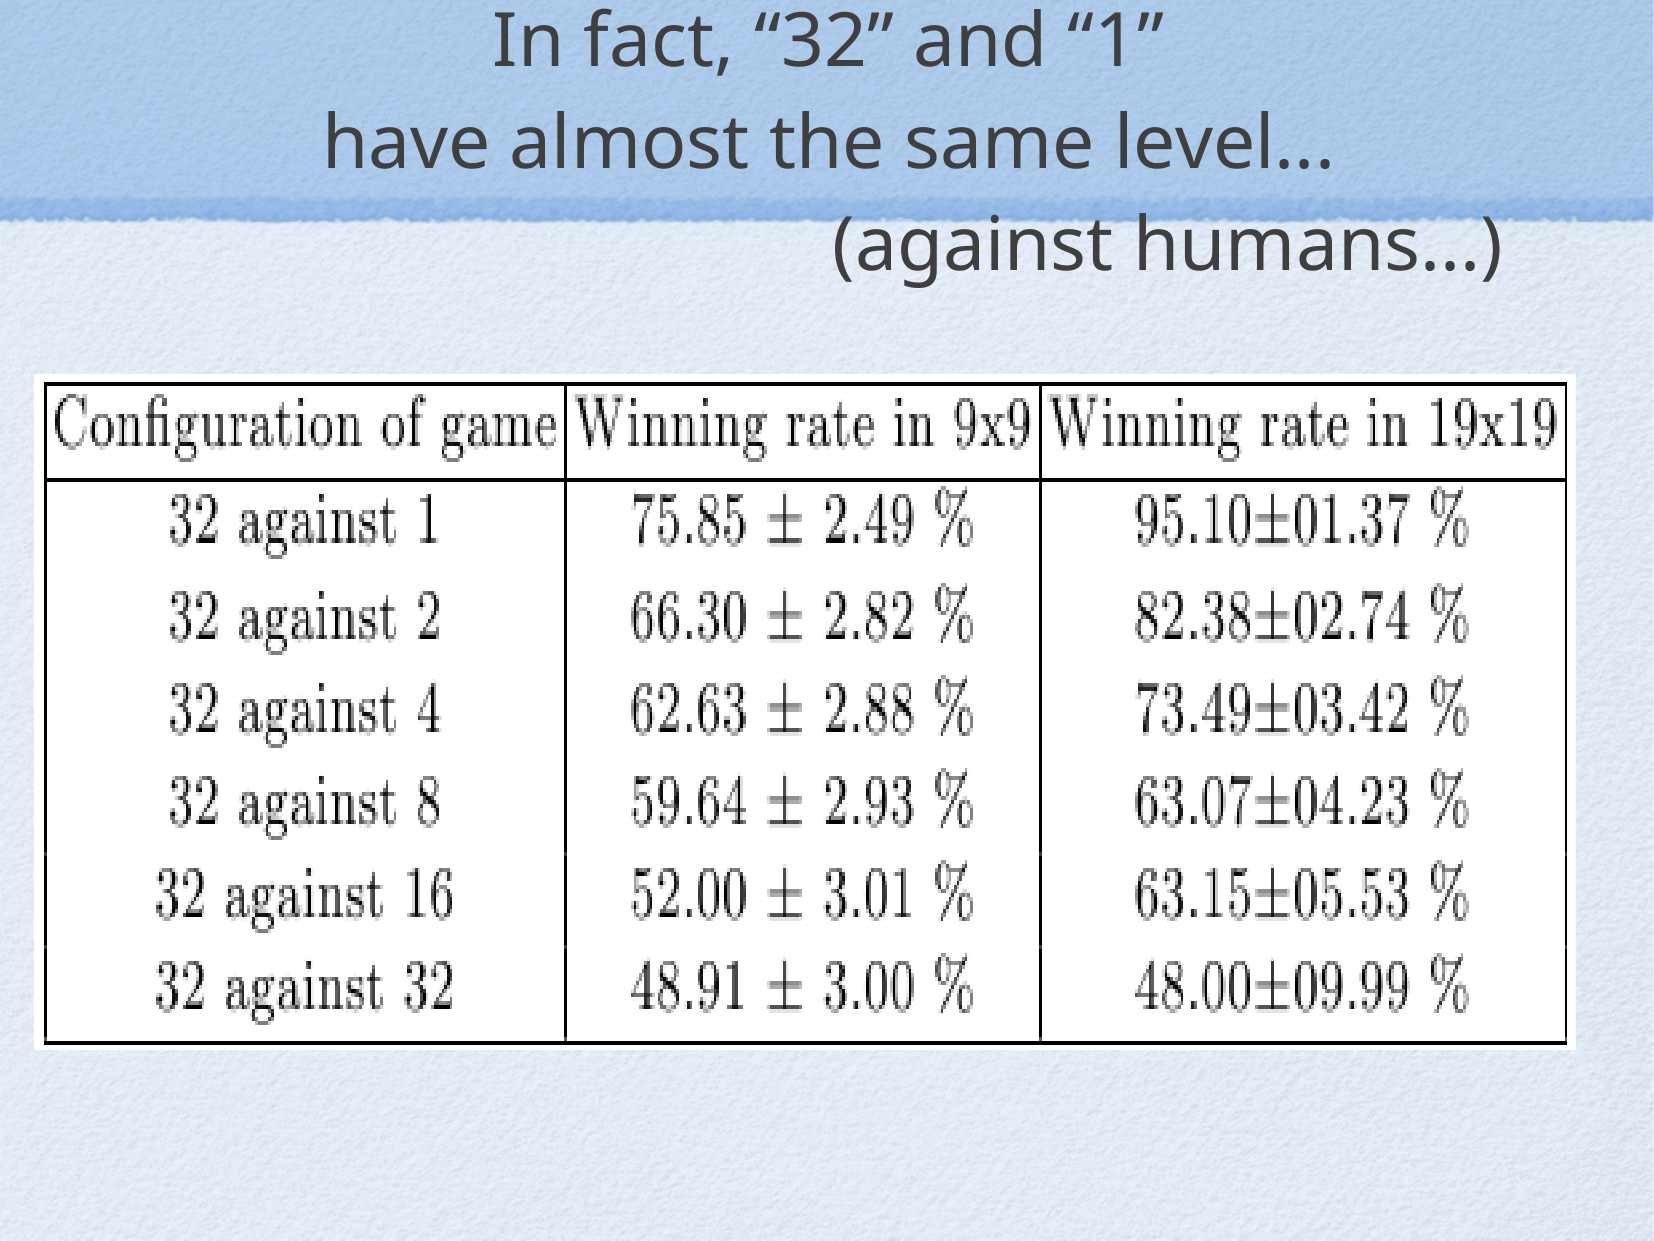

# In fact, “32” and “1” have almost the same level... (against humans...)